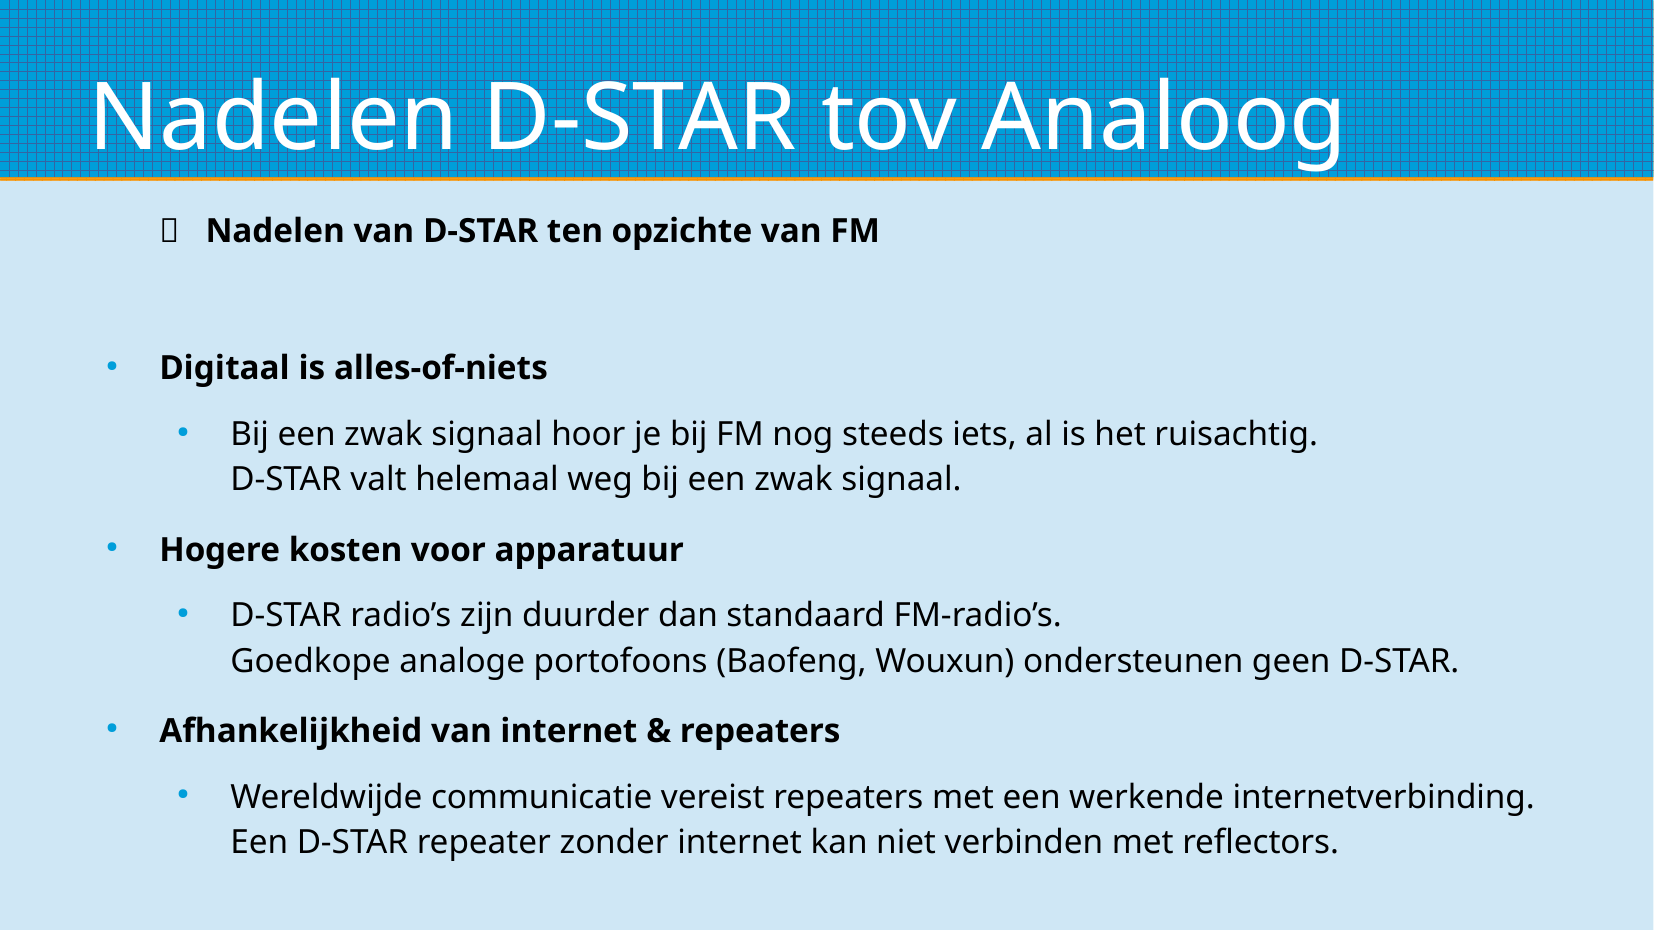

# Nadelen D-STAR tov Analoog
❌ Nadelen van D-STAR ten opzichte van FM
Digitaal is alles-of-niets
Bij een zwak signaal hoor je bij FM nog steeds iets, al is het ruisachtig.
D-STAR valt helemaal weg bij een zwak signaal.
Hogere kosten voor apparatuur
D-STAR radio’s zijn duurder dan standaard FM-radio’s.
Goedkope analoge portofoons (Baofeng, Wouxun) ondersteunen geen D-STAR.
Afhankelijkheid van internet & repeaters
Wereldwijde communicatie vereist repeaters met een werkende internetverbinding.
Een D-STAR repeater zonder internet kan niet verbinden met reflectors.